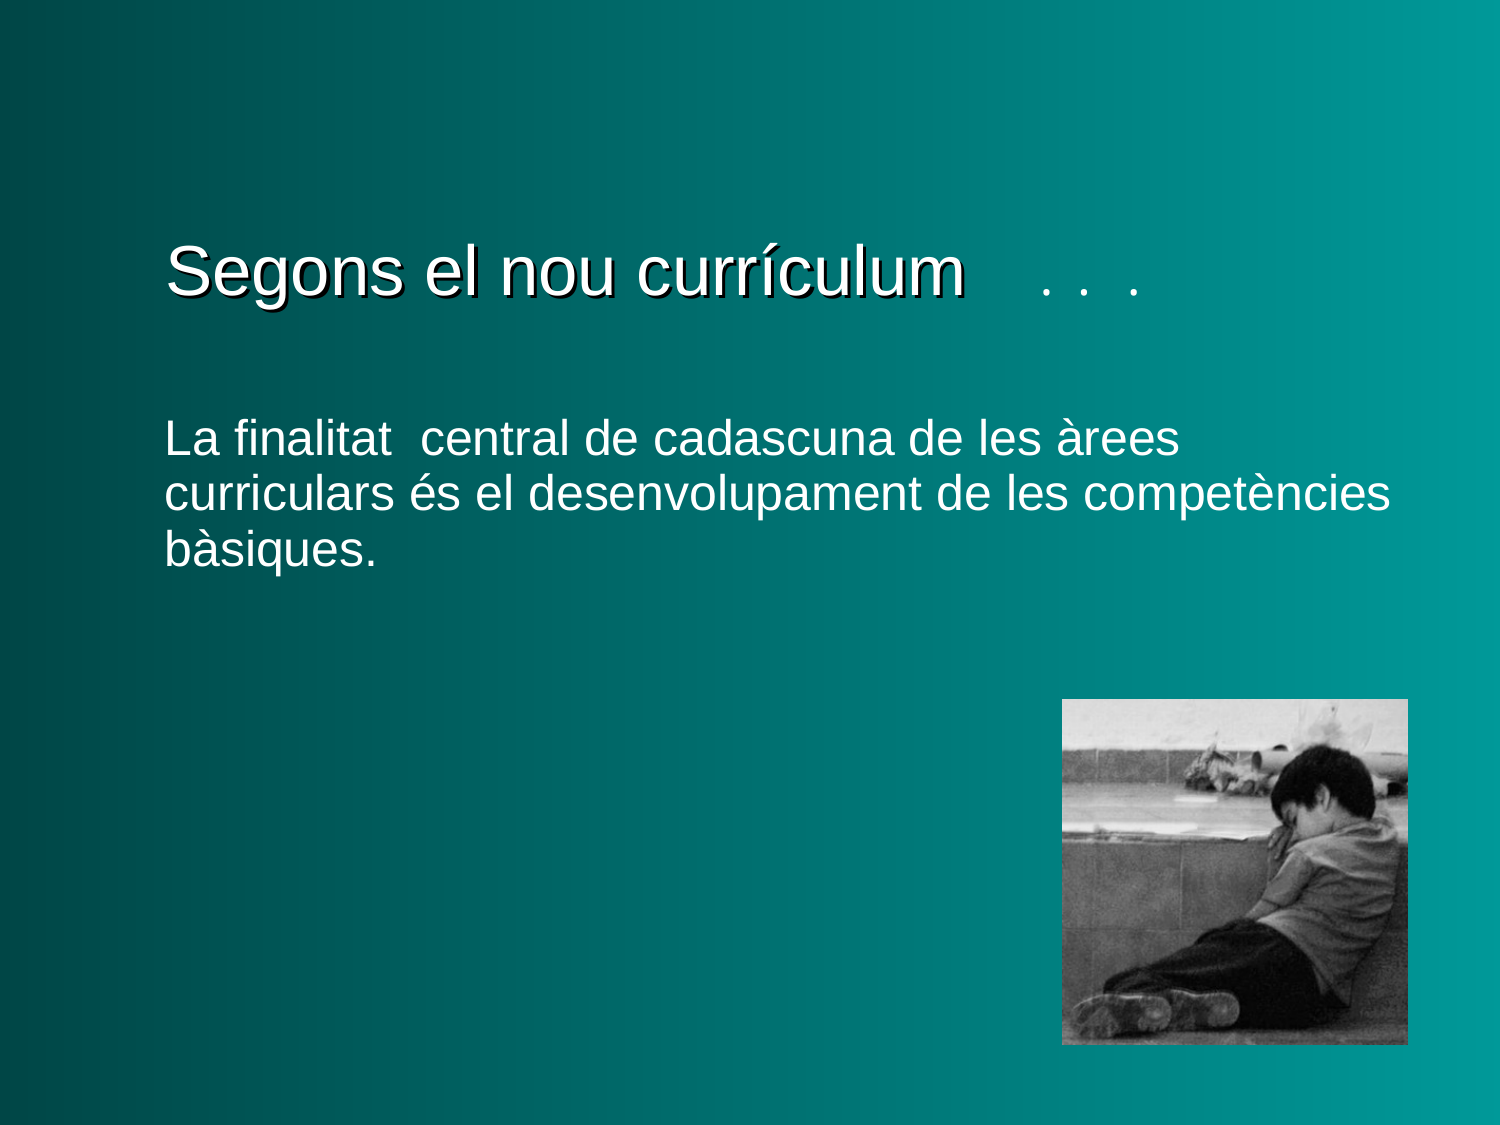

Segons el nou currículum
.
.
.
La finalitat central de cadascuna de les àrees
curriculars és el desenvolupament de les competències bàsiques.